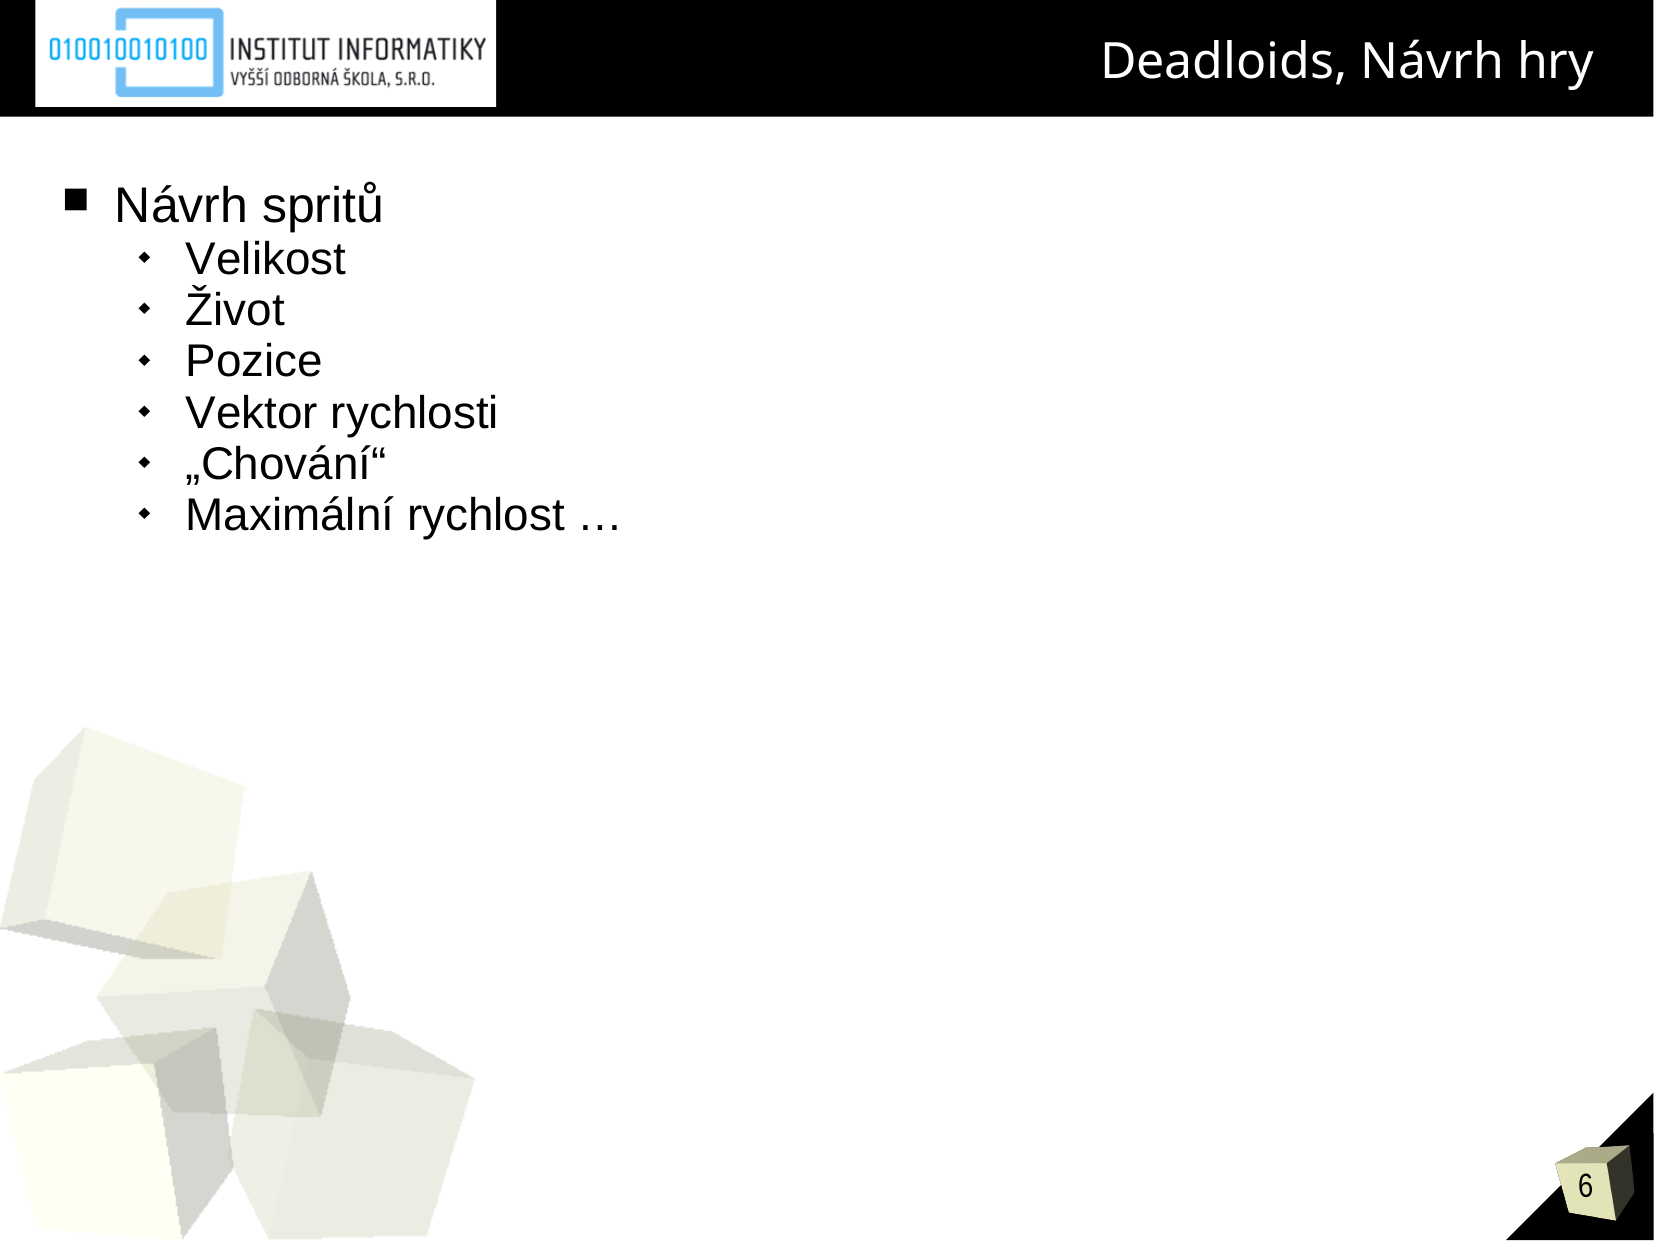

# Deadloids, Návrh hry
Návrh spritů
Velikost
Život
Pozice
Vektor rychlosti
„Chování“
Maximální rychlost …